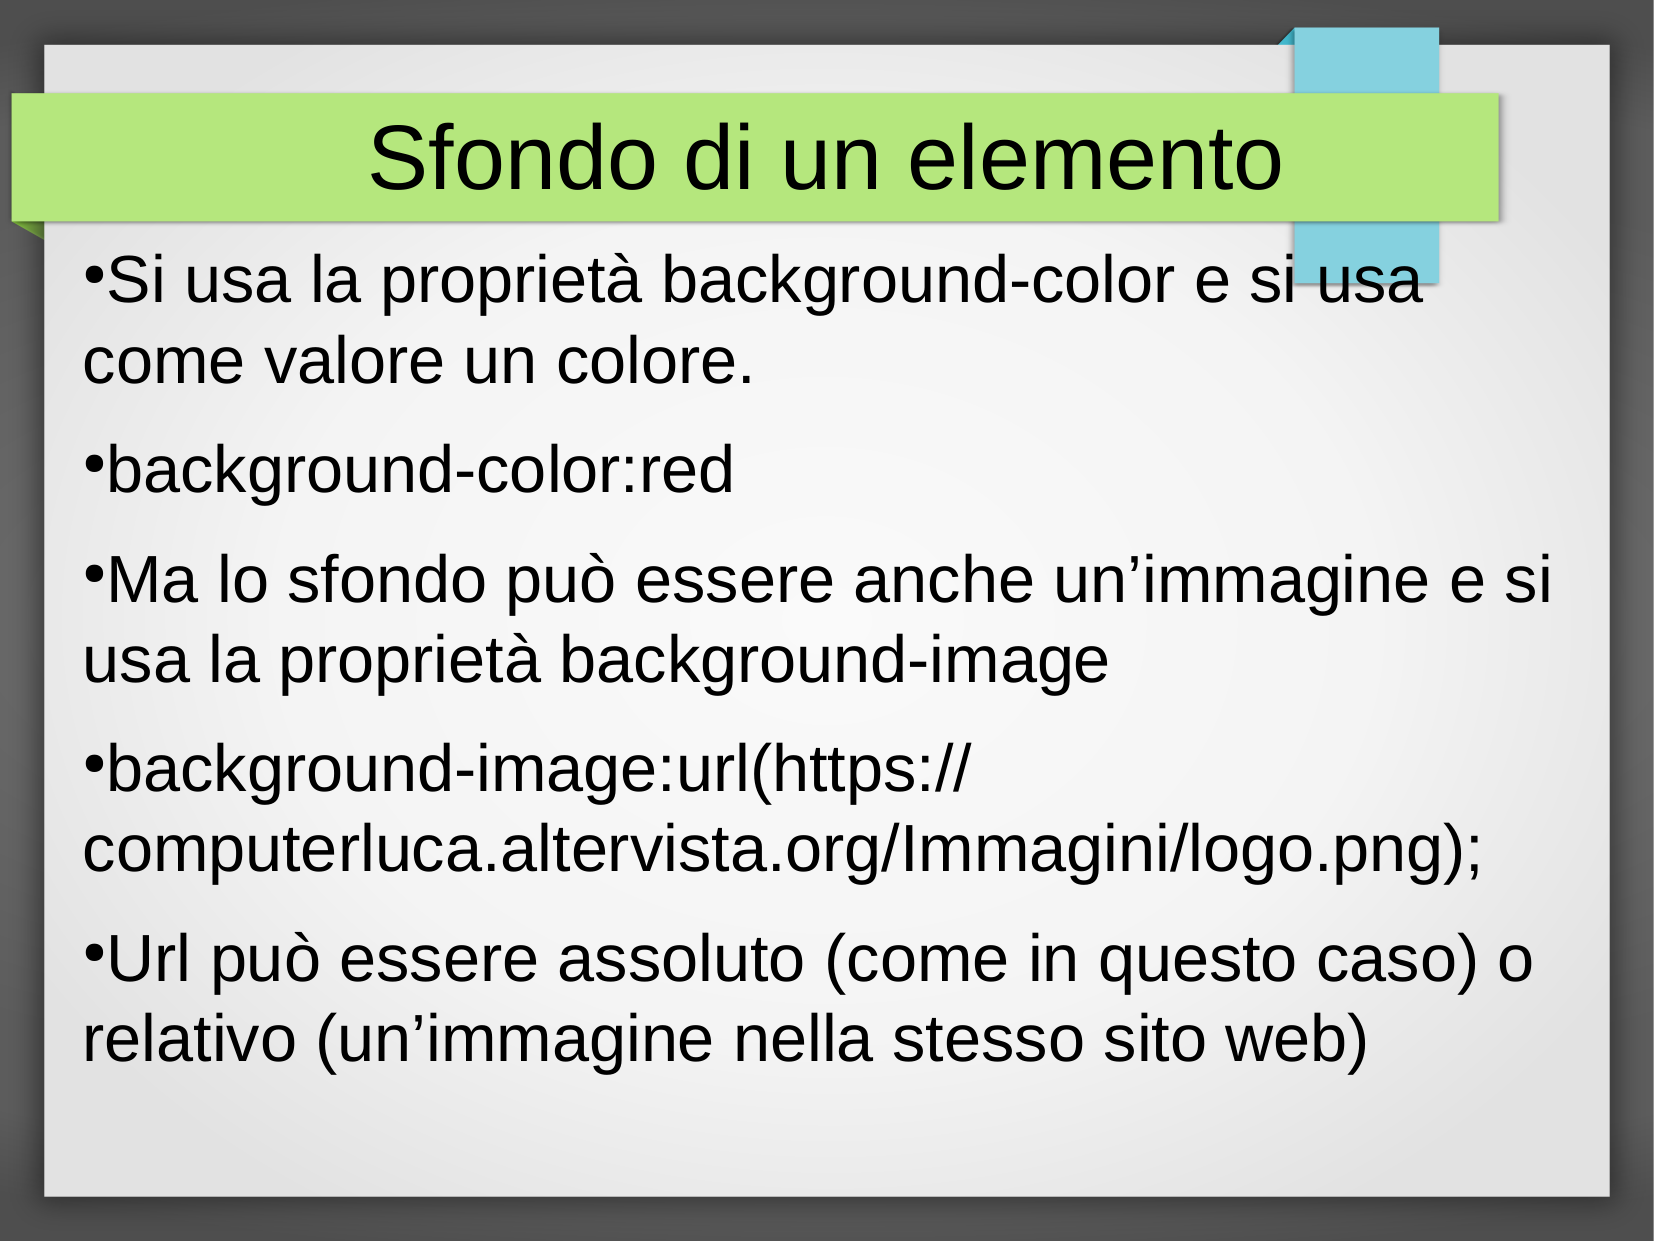

# Sfondo di un elemento
Si usa la proprietà background-color e si usa come valore un colore.
background-color:red
Ma lo sfondo può essere anche un’immagine e si usa la proprietà background-image
background-image:url(https://computerluca.altervista.org/Immagini/logo.png);
Url può essere assoluto (come in questo caso) o relativo (un’immagine nella stesso sito web)